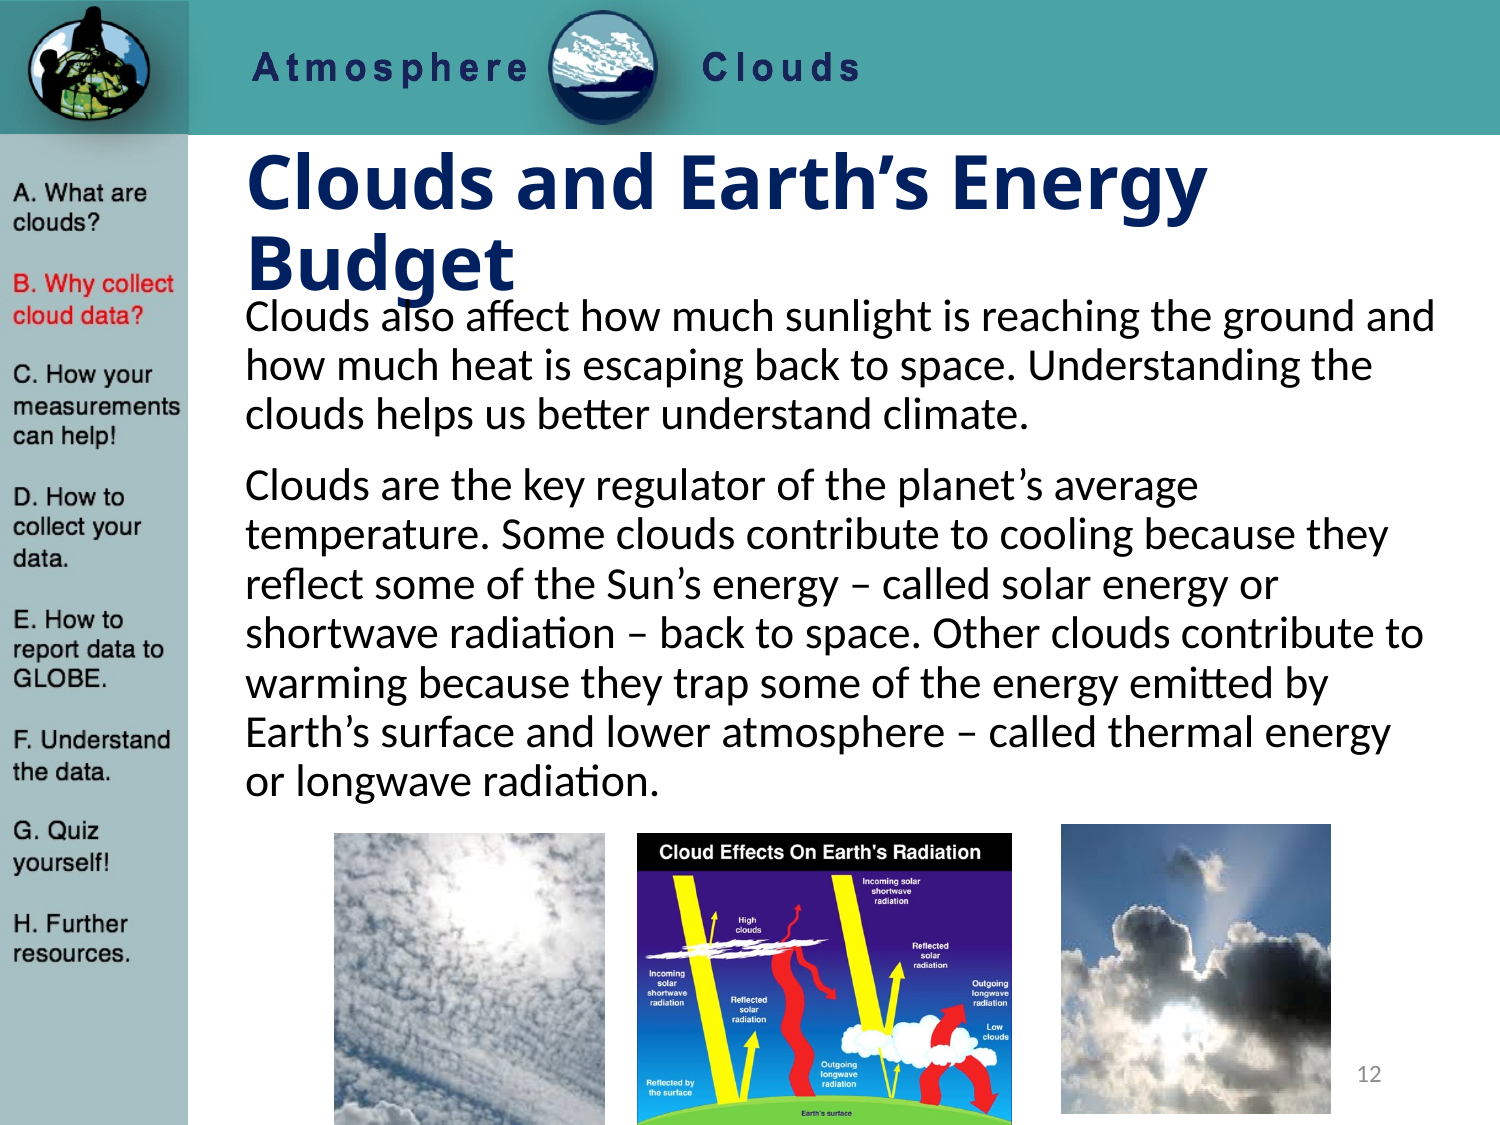

# Clouds and Earth’s Energy Budget
Clouds also affect how much sunlight is reaching the ground and how much heat is escaping back to space. Understanding the clouds helps us better understand climate.
Clouds are the key regulator of the planet’s average temperature. Some clouds contribute to cooling because they reflect some of the Sun’s energy – called solar energy or shortwave radiation – back to space. Other clouds contribute to warming because they trap some of the energy emitted by Earth’s surface and lower atmosphere – called thermal energy or longwave radiation.